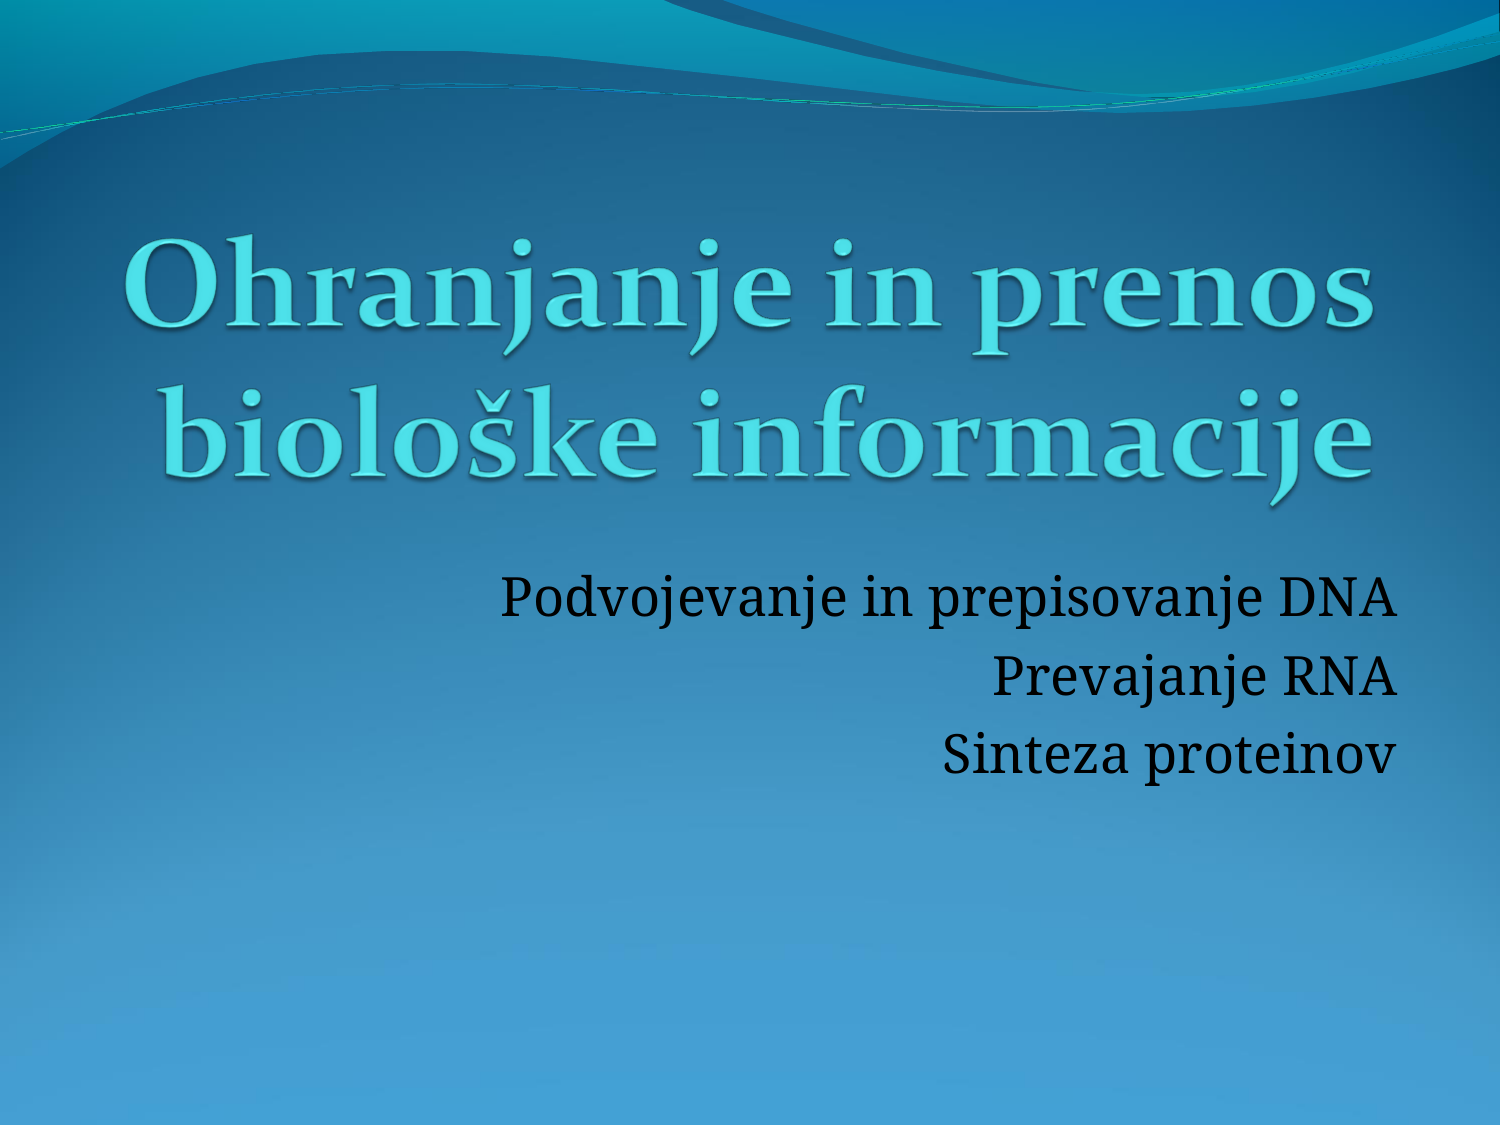

Podvojevanje in prepisovanje DNA
Prevajanje RNA
Sinteza proteinov